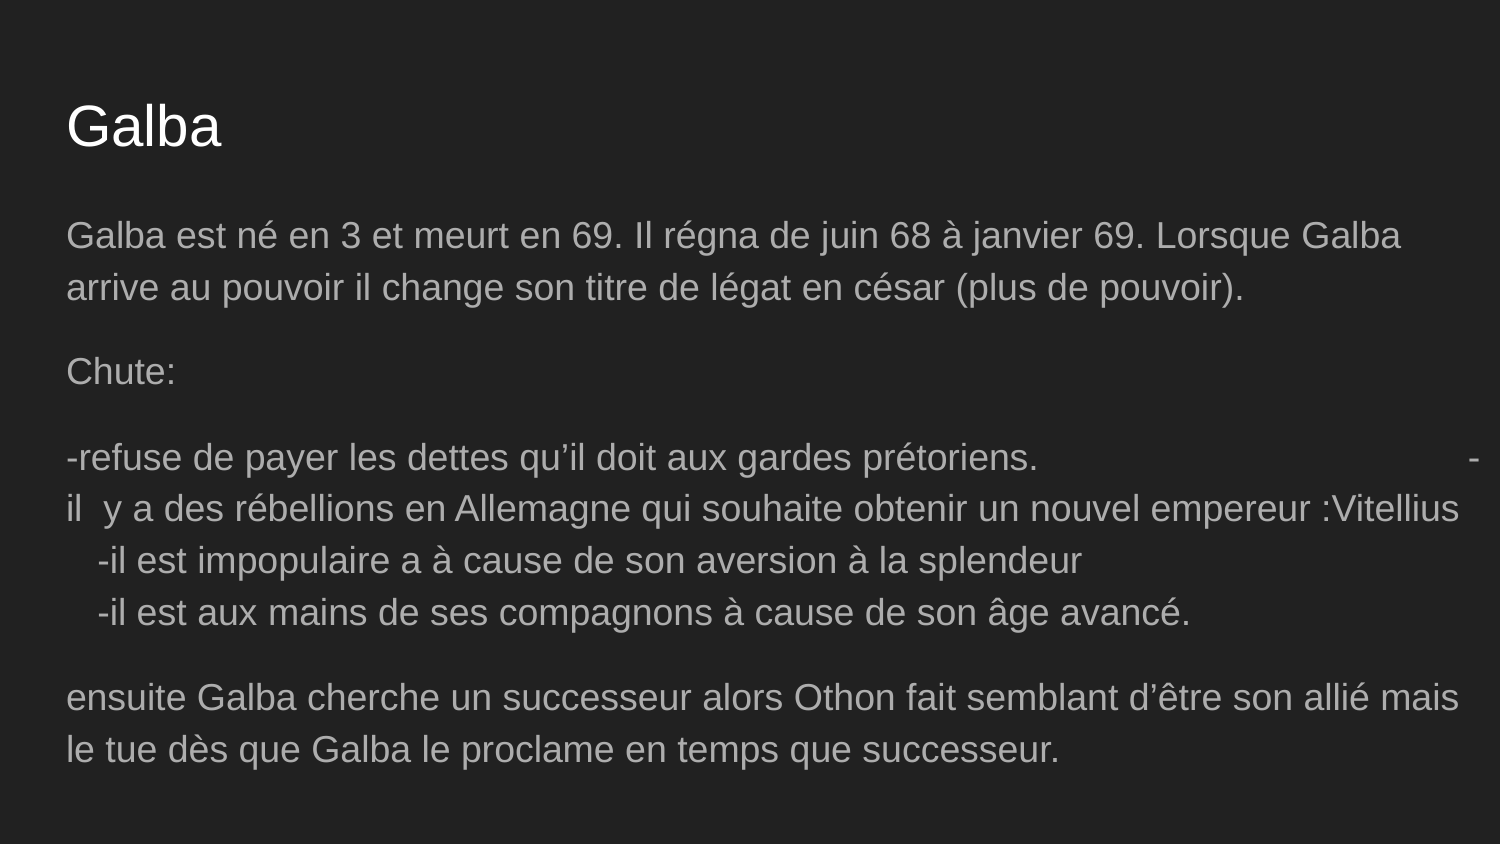

# Galba
Galba est né en 3 et meurt en 69. Il régna de juin 68 à janvier 69. Lorsque Galba arrive au pouvoir il change son titre de légat en césar (plus de pouvoir).
Chute:
-refuse de payer les dettes qu’il doit aux gardes prétoriens. -il y a des rébellions en Allemagne qui souhaite obtenir un nouvel empereur :Vitellius -il est impopulaire a à cause de son aversion à la splendeur -il est aux mains de ses compagnons à cause de son âge avancé.
ensuite Galba cherche un successeur alors Othon fait semblant d’être son allié mais le tue dès que Galba le proclame en temps que successeur.